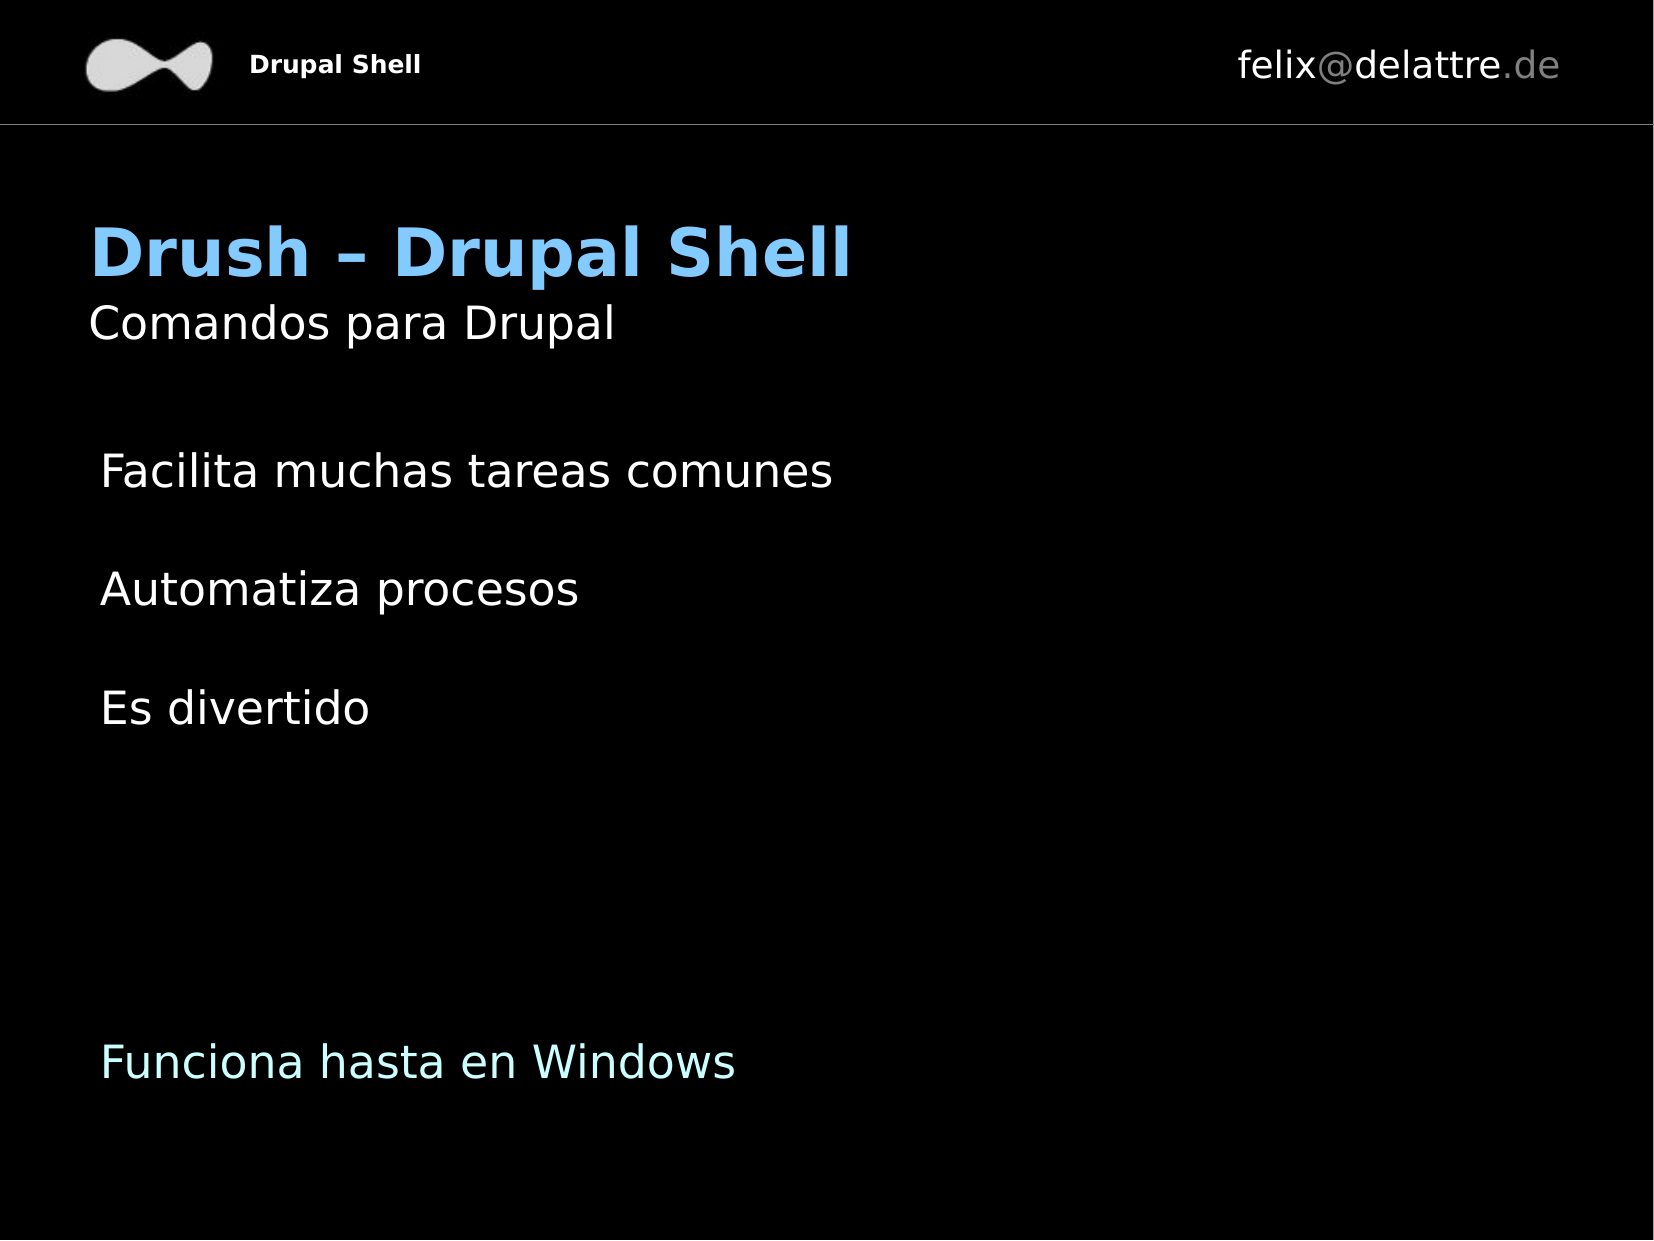

Drush – Drupal Shell
Comandos para Drupal
Facilita muchas tareas comunes
Automatiza procesos
Es divertido
Funciona hasta en Windows